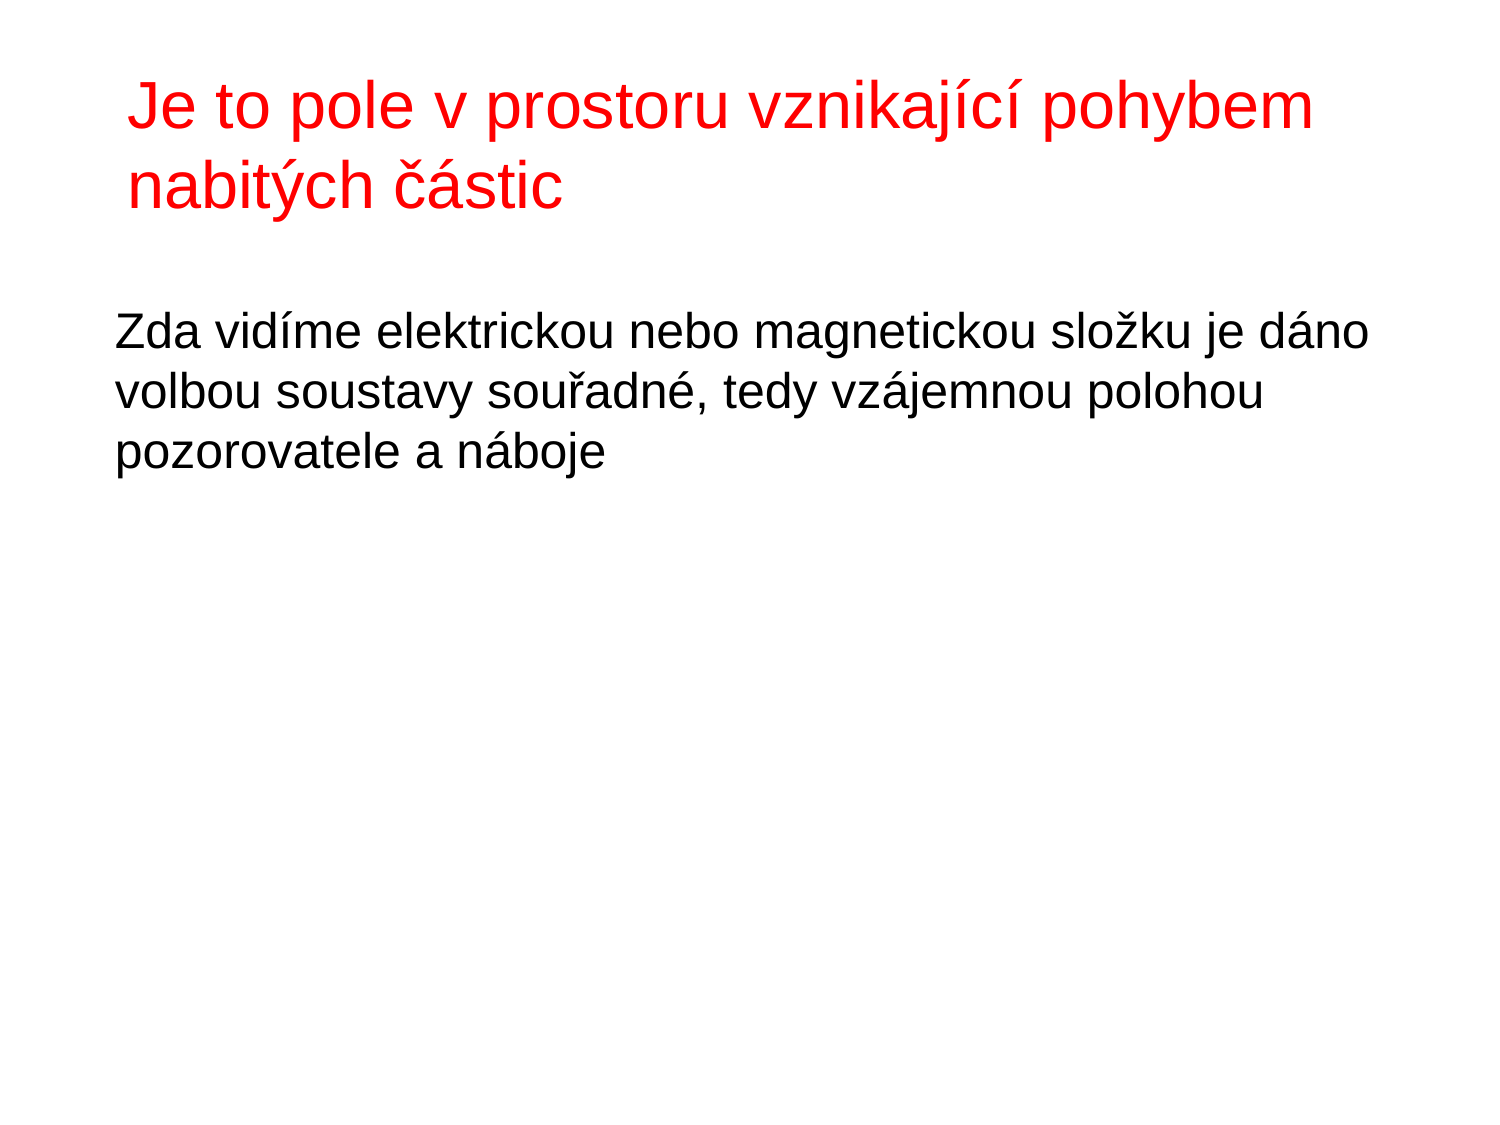

Je to pole v prostoru vznikající pohybem nabitých částic
Zda vidíme elektrickou nebo magnetickou složku je dáno volbou soustavy souřadné, tedy vzájemnou polohou pozorovatele a náboje